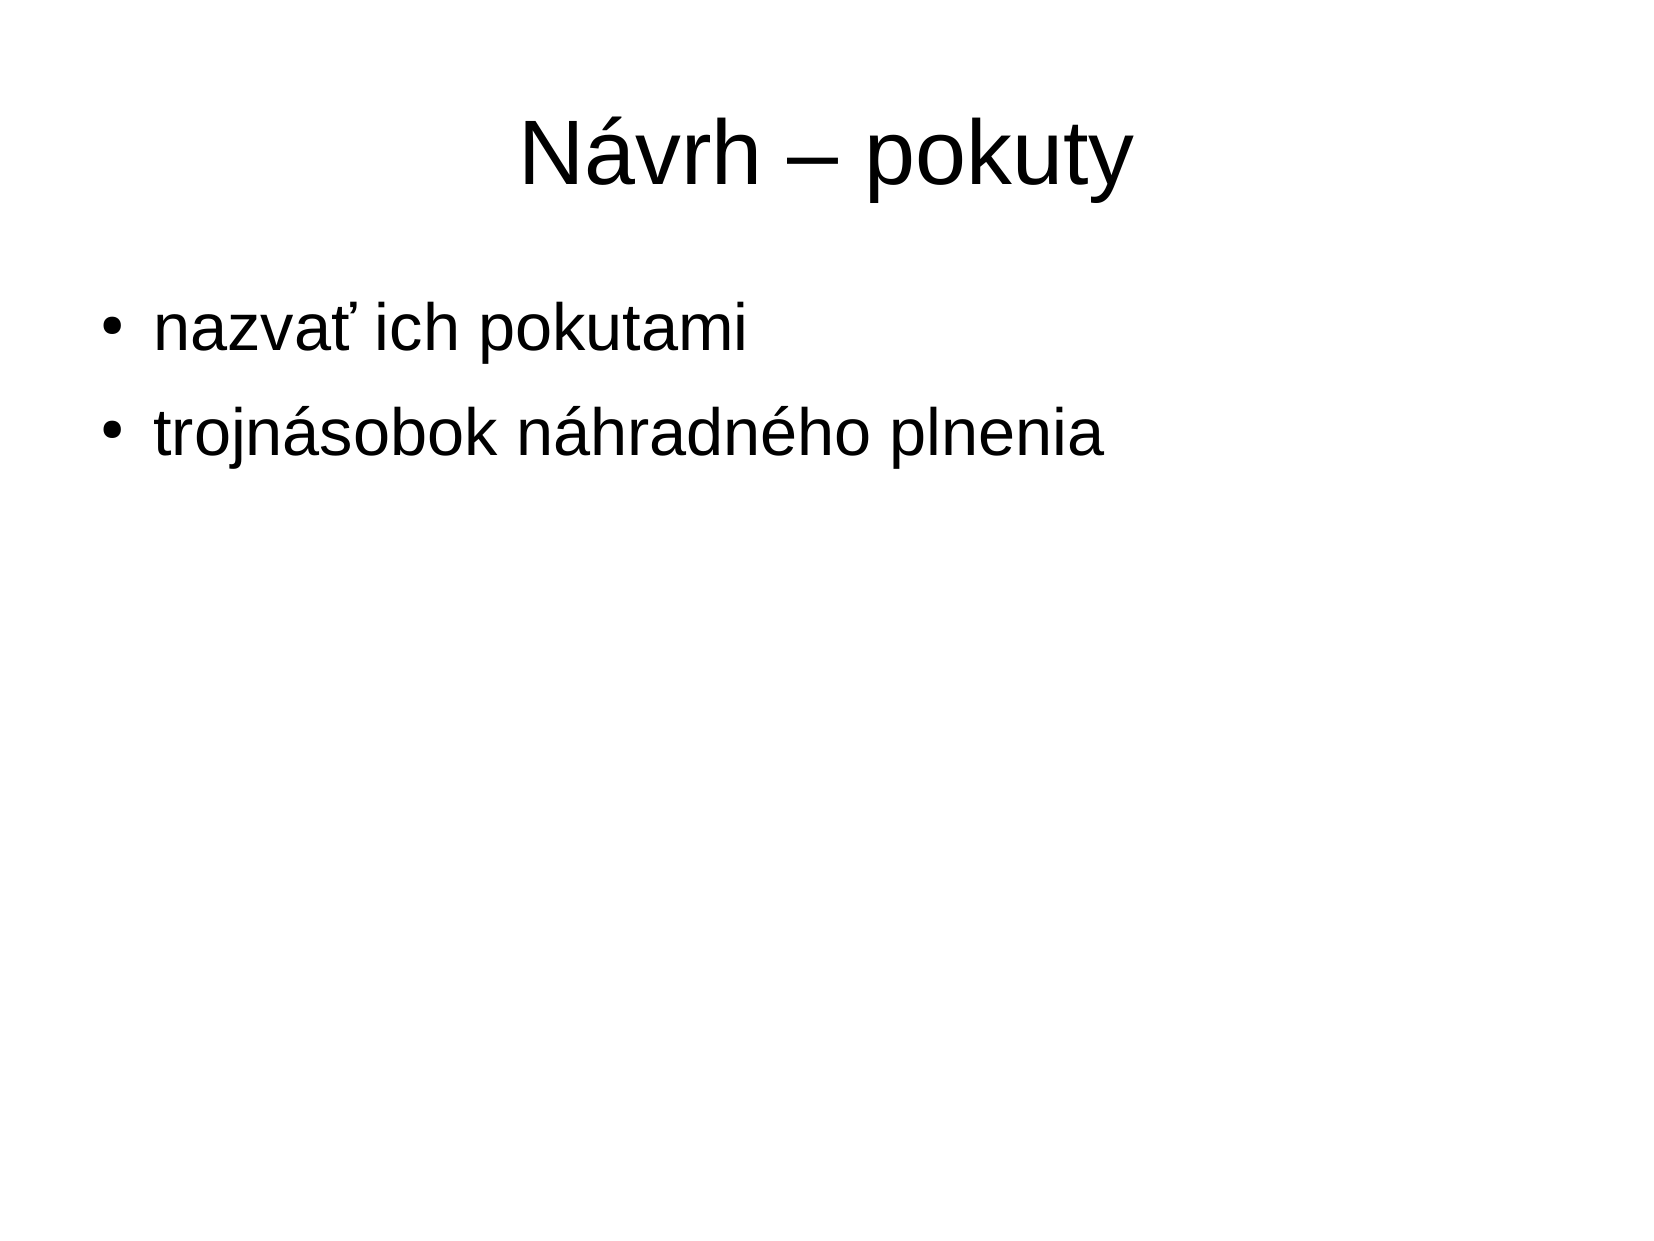

# Návrh – pokuty
nazvať ich pokutami
trojnásobok náhradného plnenia